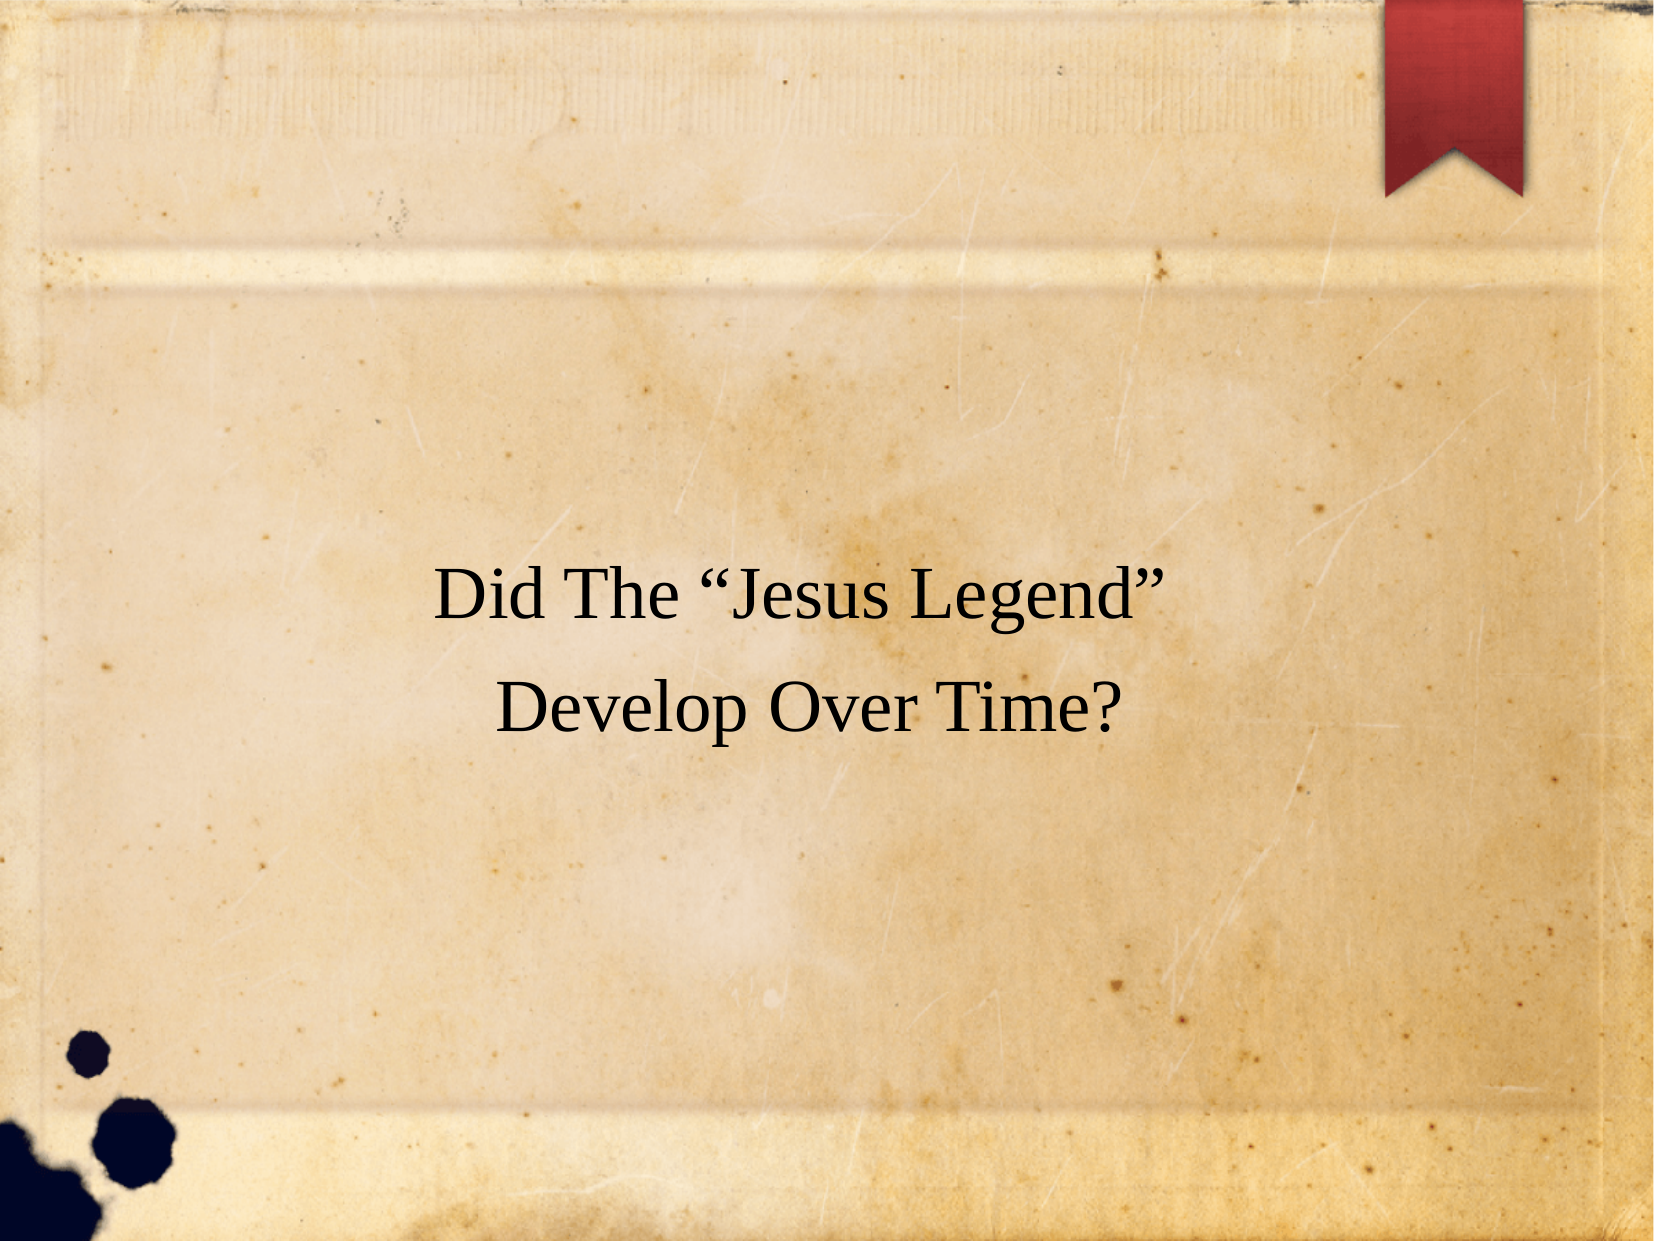

#
Did The “Jesus Legend”
Develop Over Time?